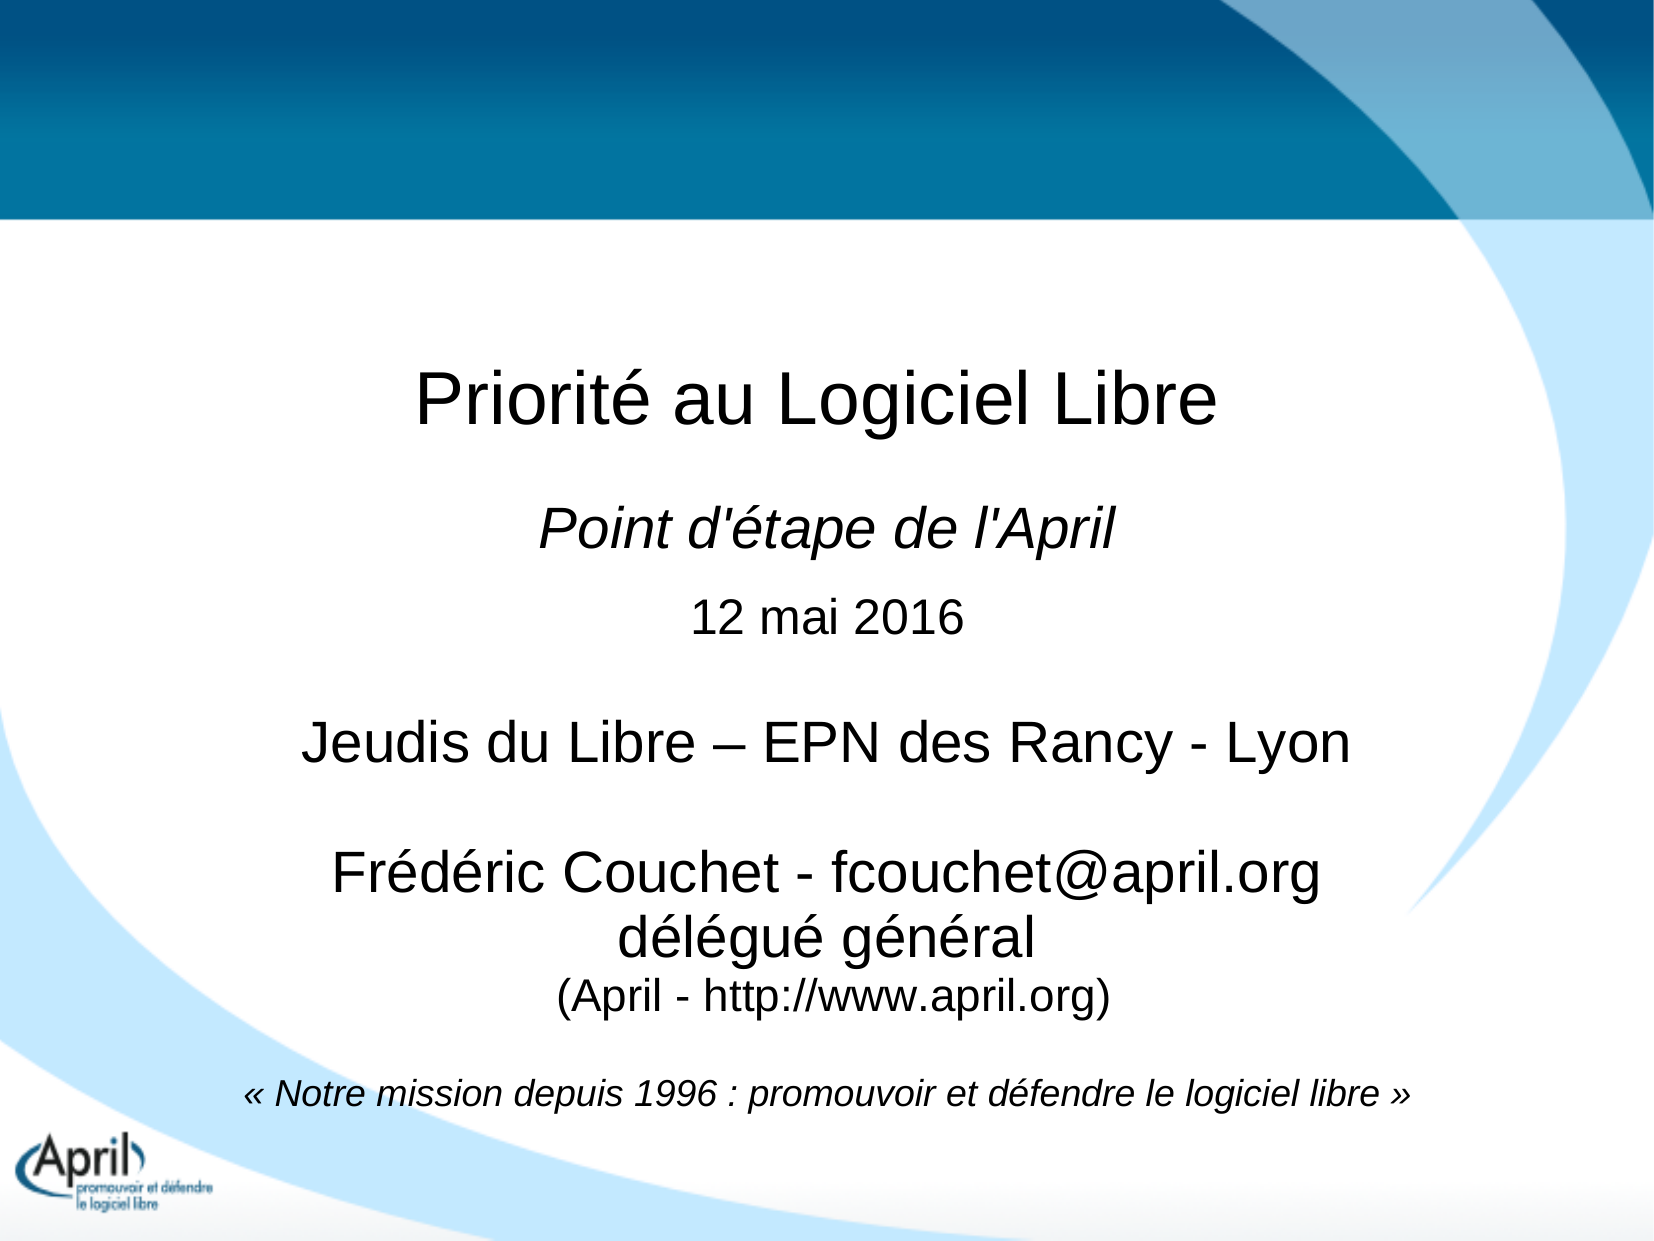

# Priorité au Logiciel Libre
Point d'étape de l'April
12 mai 2016
Jeudis du Libre – EPN des Rancy - Lyon
Frédéric Couchet - fcouchet@april.org
délégué général
 (April - http://www.april.org)
« Notre mission depuis 1996 : promouvoir et défendre le logiciel libre »